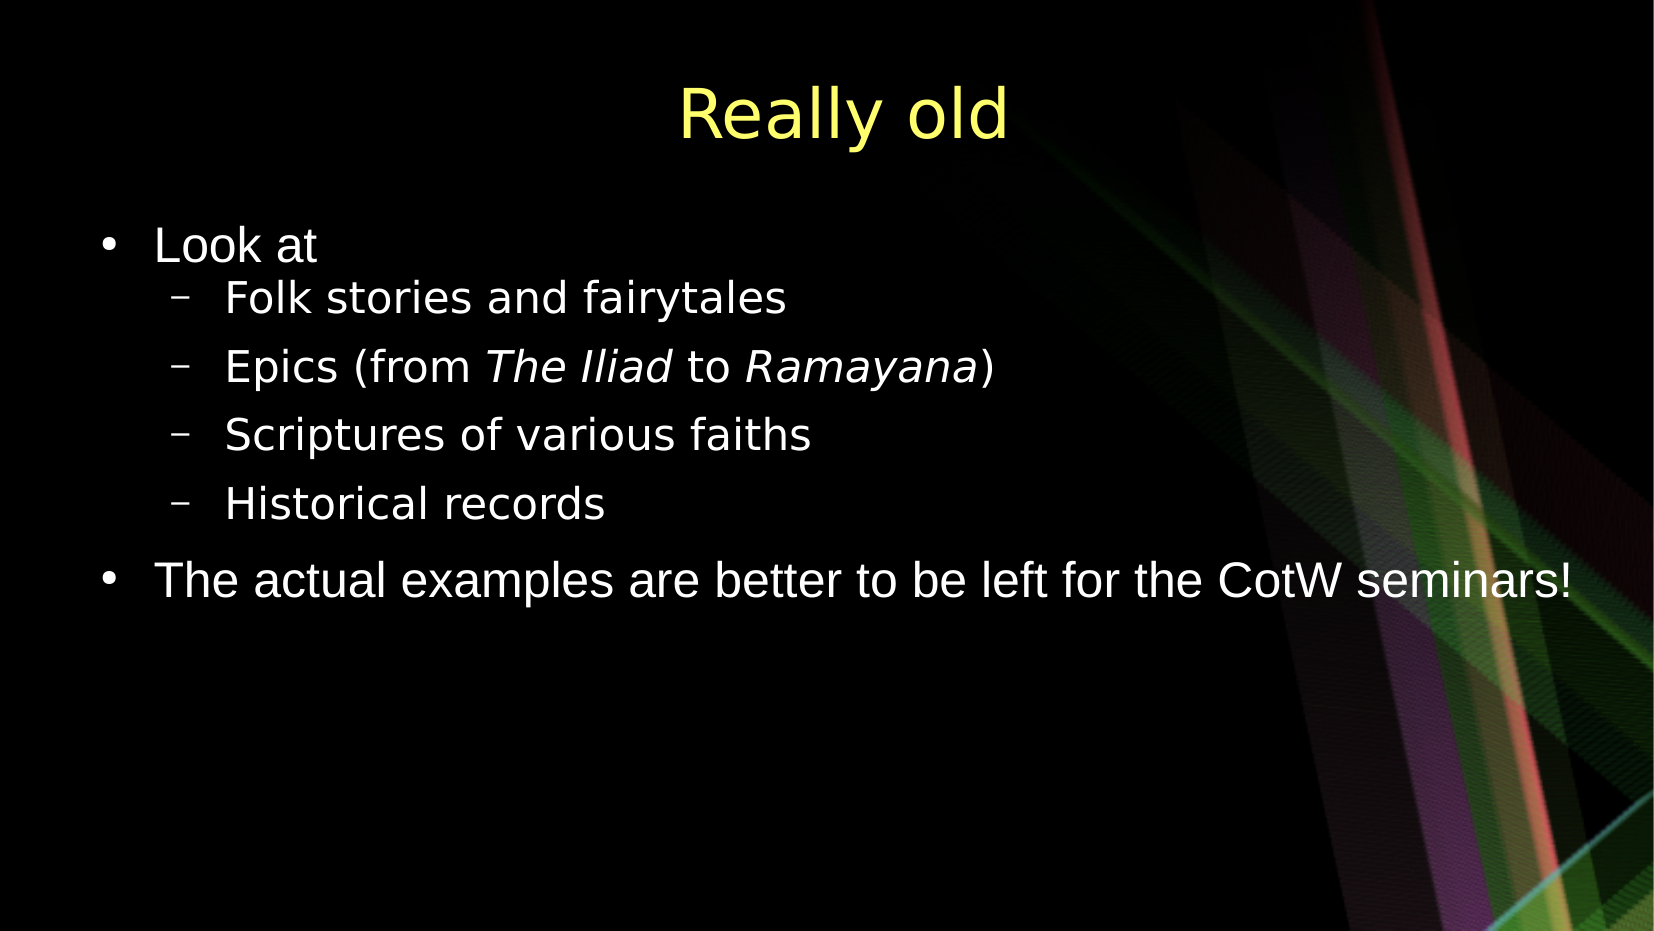

# Really old
Look at
Folk stories and fairytales
Epics (from The Iliad to Ramayana)
Scriptures of various faiths
Historical records
The actual examples are better to be left for the CotW seminars!